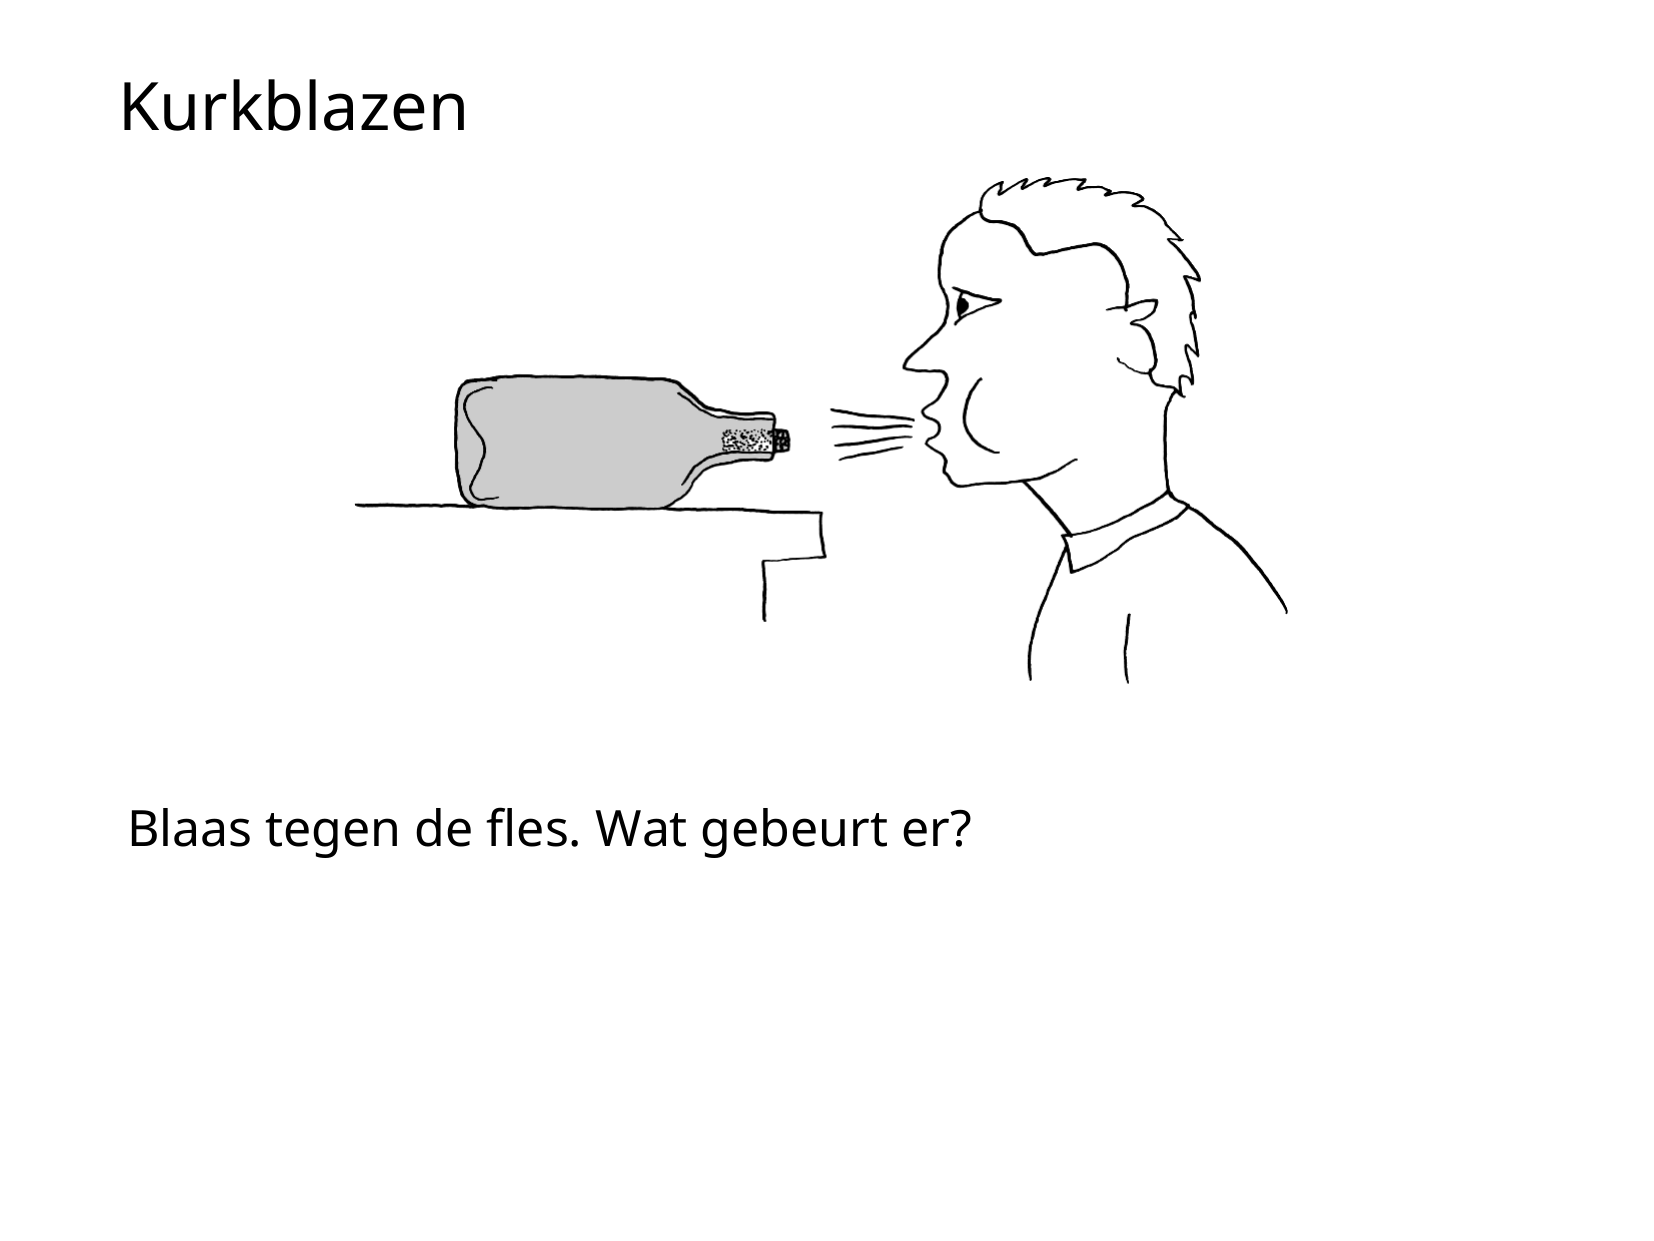

Kurkblazen
Blaas tegen de fles. Wat gebeurt er?